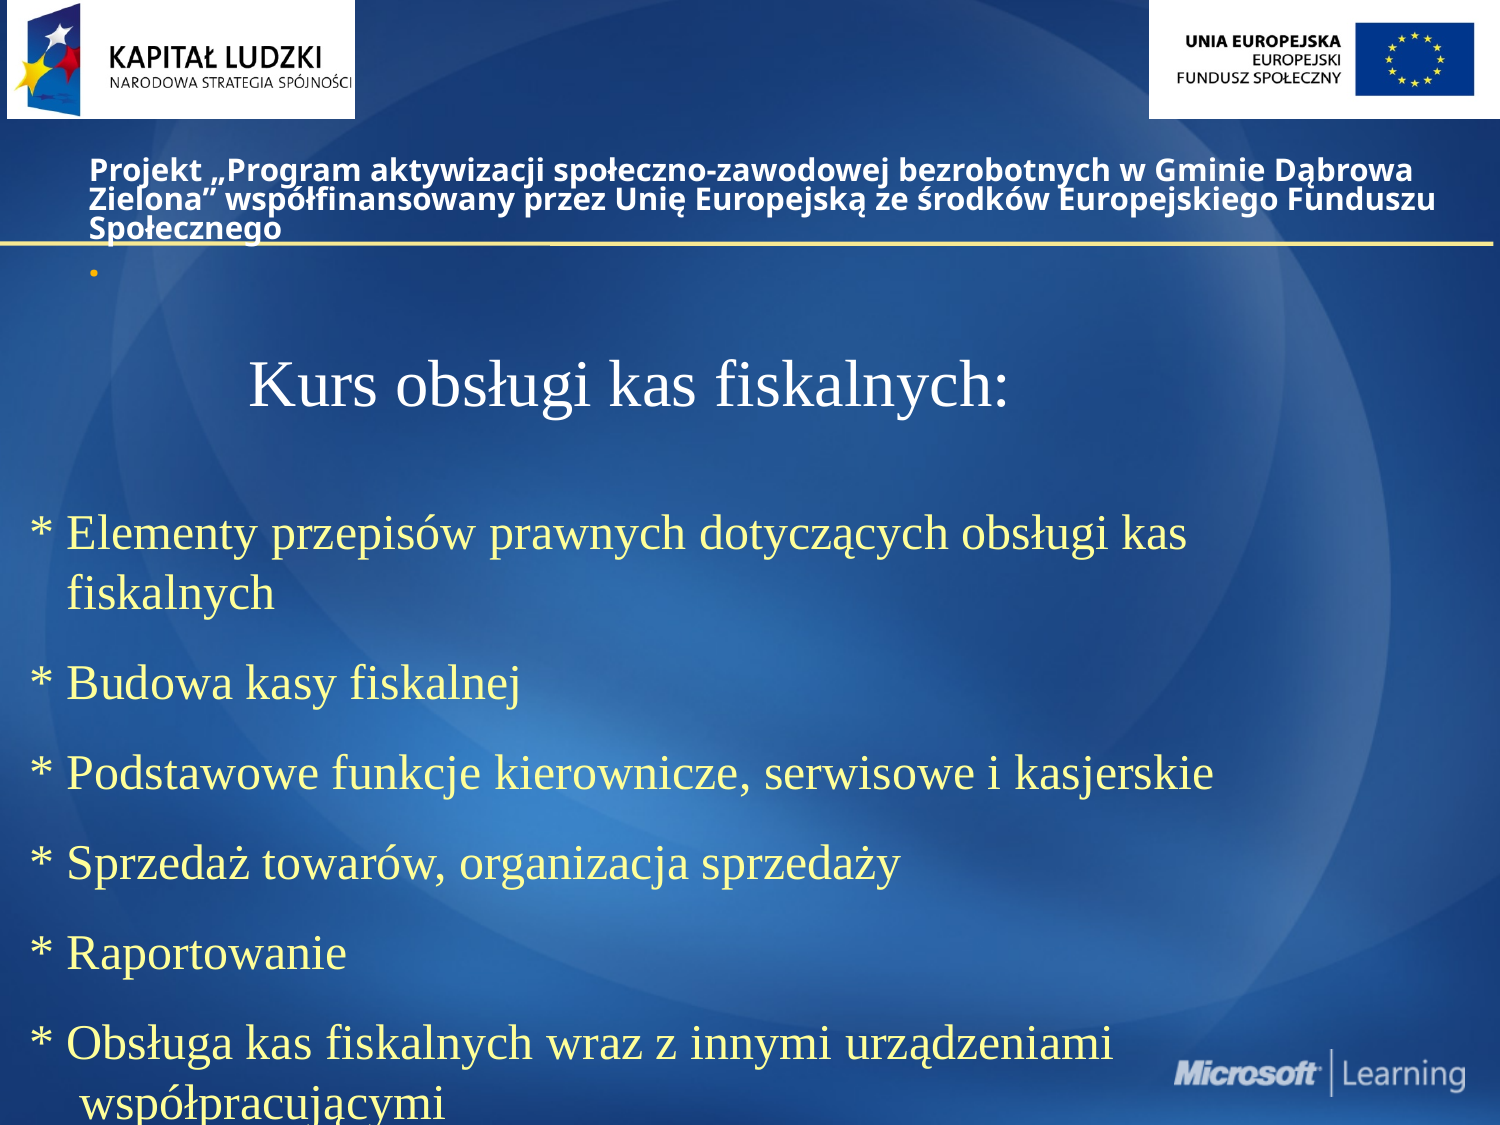

Projekt „Program aktywizacji społeczno-zawodowej bezrobotnych w Gminie Dąbrowa Zielona” współfinansowany przez Unię Europejską ze środków Europejskiego Funduszu Społecznego
.
Kurs obsługi kas fiskalnych:
* Elementy przepisów prawnych dotyczących obsługi kas
 fiskalnych
* Budowa kasy fiskalnej
* Podstawowe funkcje kierownicze, serwisowe i kasjerskie
* Sprzedaż towarów, organizacja sprzedaży
* Raportowanie
* Obsługa kas fiskalnych wraz z innymi urządzeniami
 współpracującymi